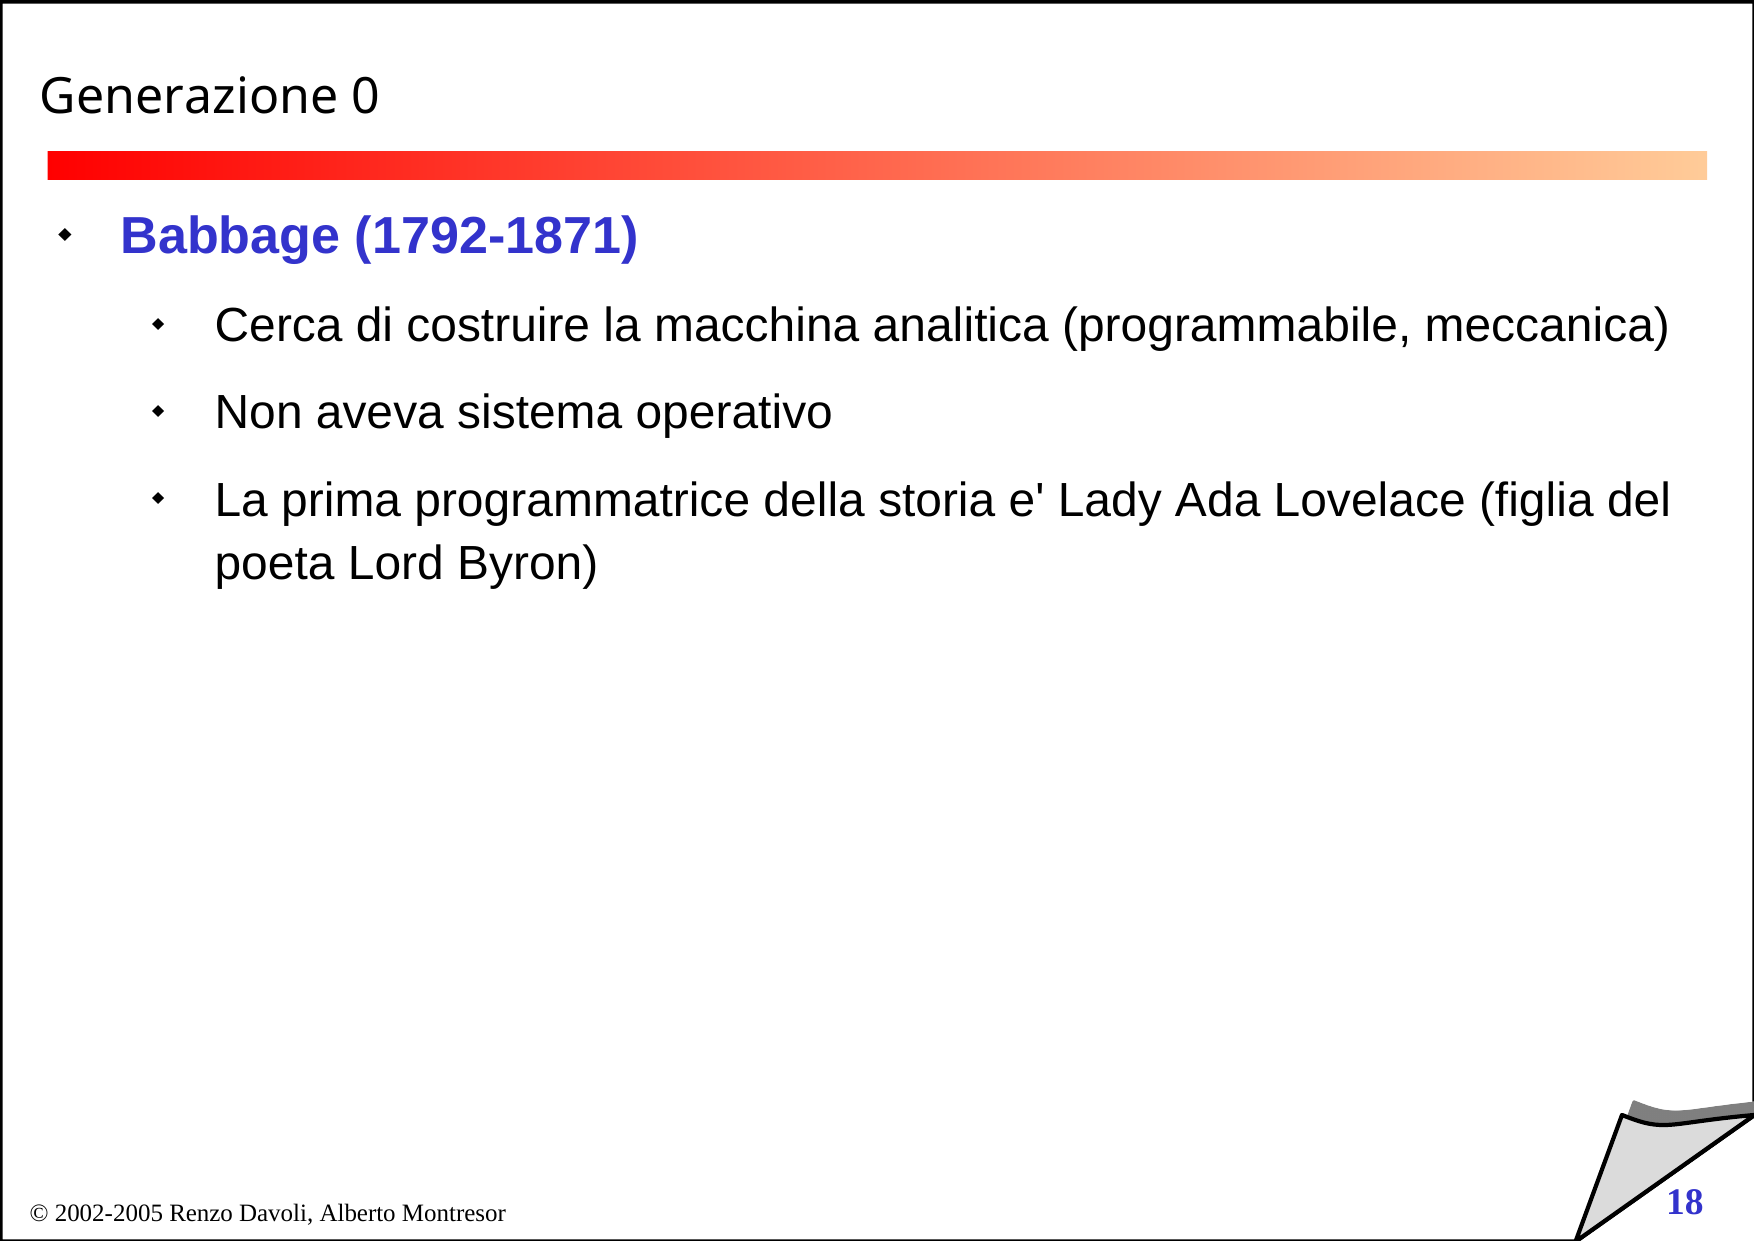

# Generazione 0
Babbage (1792-1871)
Cerca di costruire la macchina analitica (programmabile, meccanica)
Non aveva sistema operativo
La prima programmatrice della storia e' Lady Ada Lovelace (figlia del poeta Lord Byron)